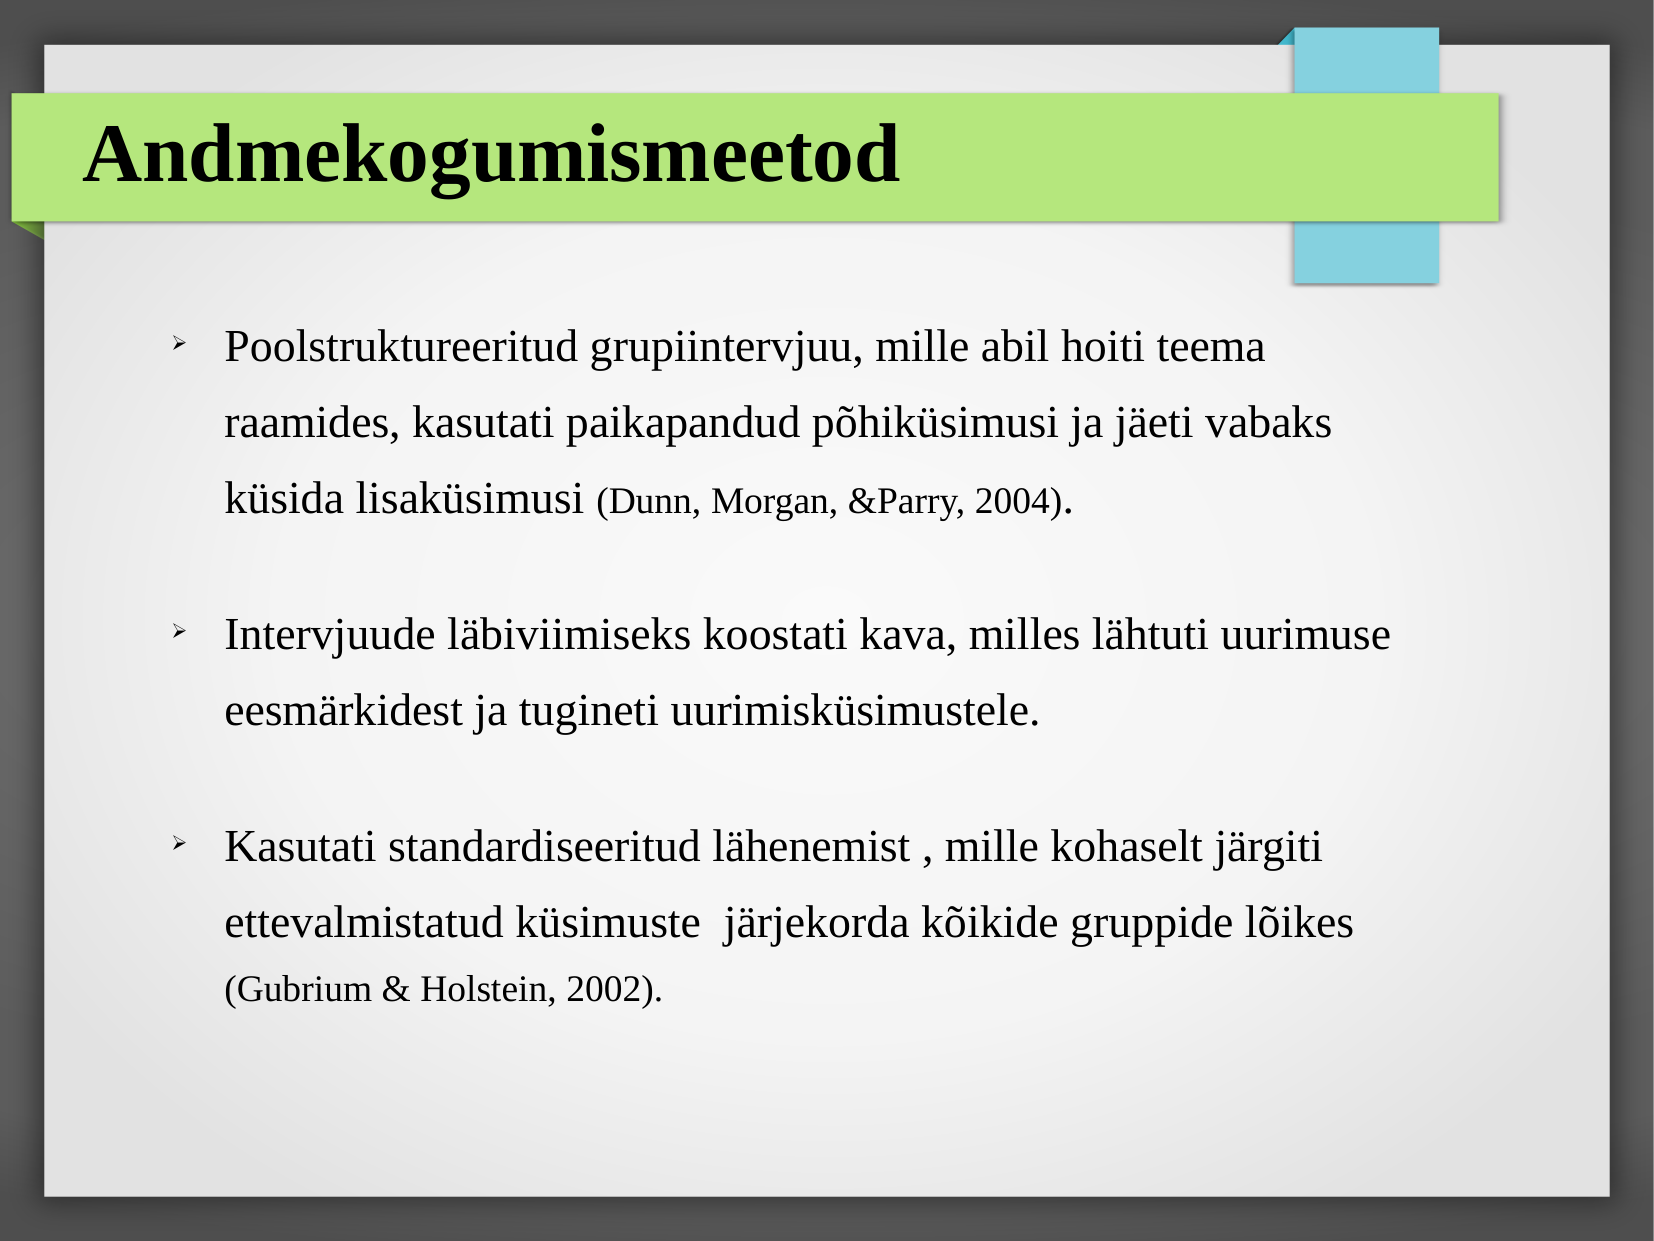

# Andmekogumismeetod
Poolstruktureeritud grupiintervjuu, mille abil hoiti teema raamides, kasutati paikapandud põhiküsimusi ja jäeti vabaks küsida lisaküsimusi (Dunn, Morgan, &Parry, 2004).
Intervjuude läbiviimiseks koostati kava, milles lähtuti uurimuse eesmärkidest ja tugineti uurimisküsimustele.
Kasutati standardiseeritud lähenemist , mille kohaselt järgiti ettevalmistatud küsimuste järjekorda kõikide gruppide lõikes (Gubrium & Holstein, 2002).